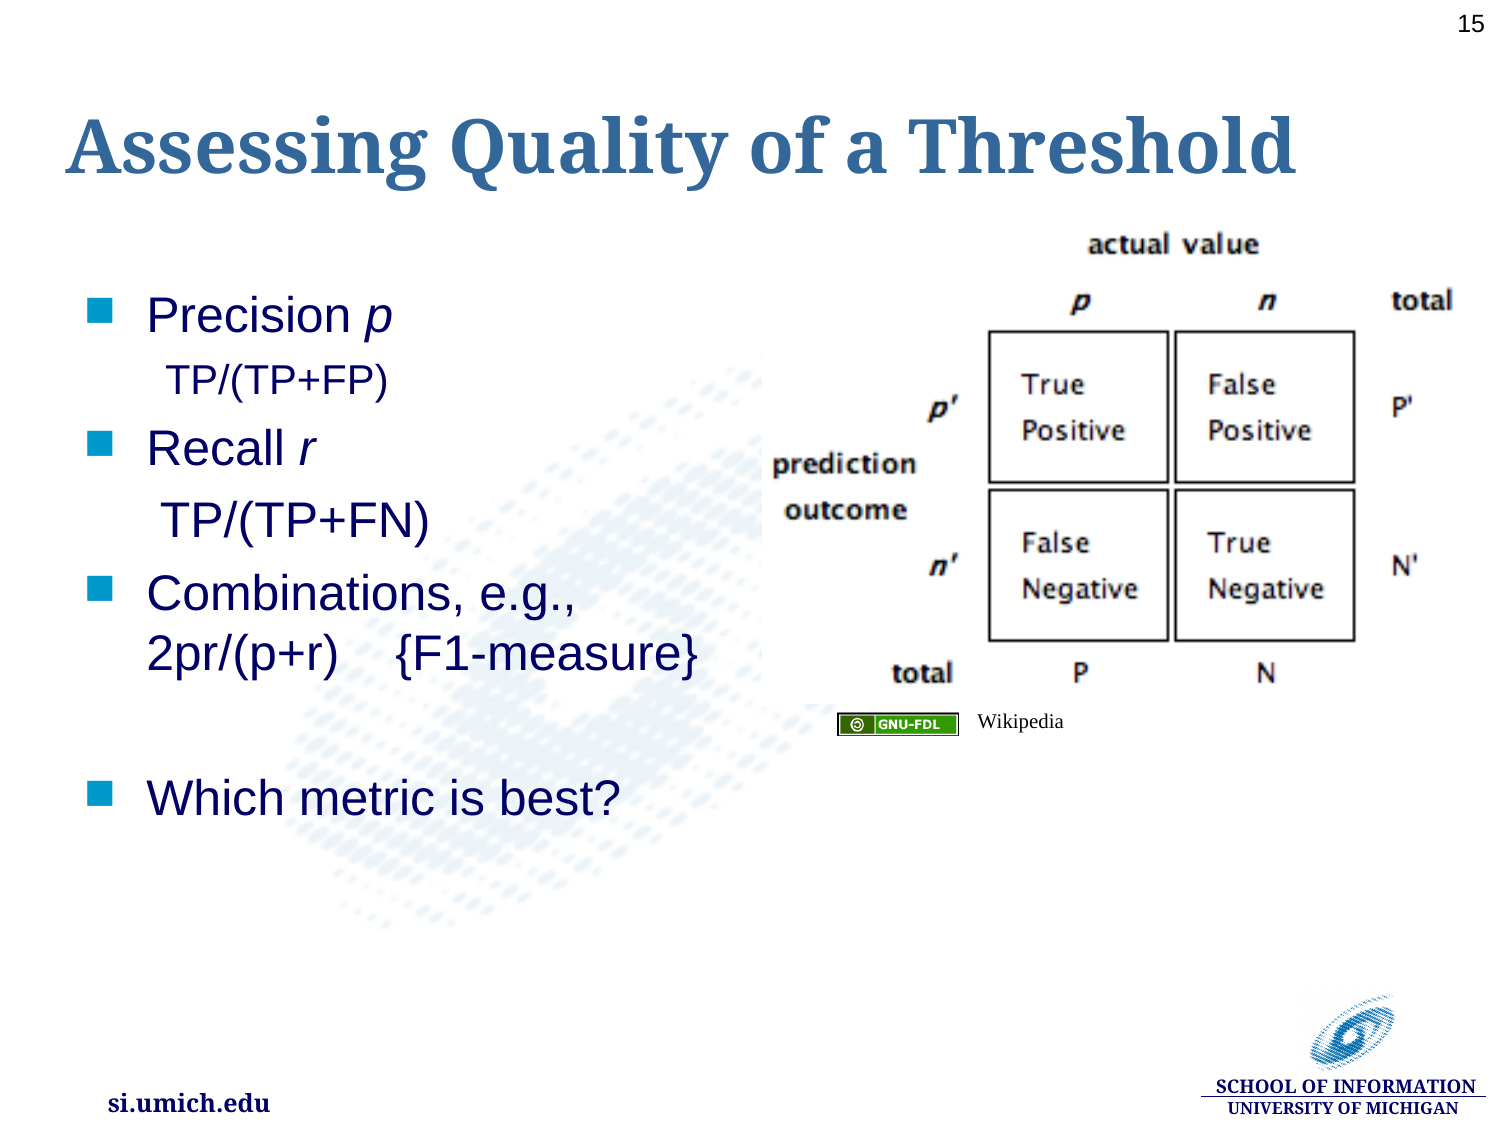

# Assessing Quality of a Threshold
Precision p
TP/(TP+FP)
Recall r
 TP/(TP+FN)
Combinations, e.g., 2pr/(p+r) {F1-measure}
Which metric is best?
Wikipedia